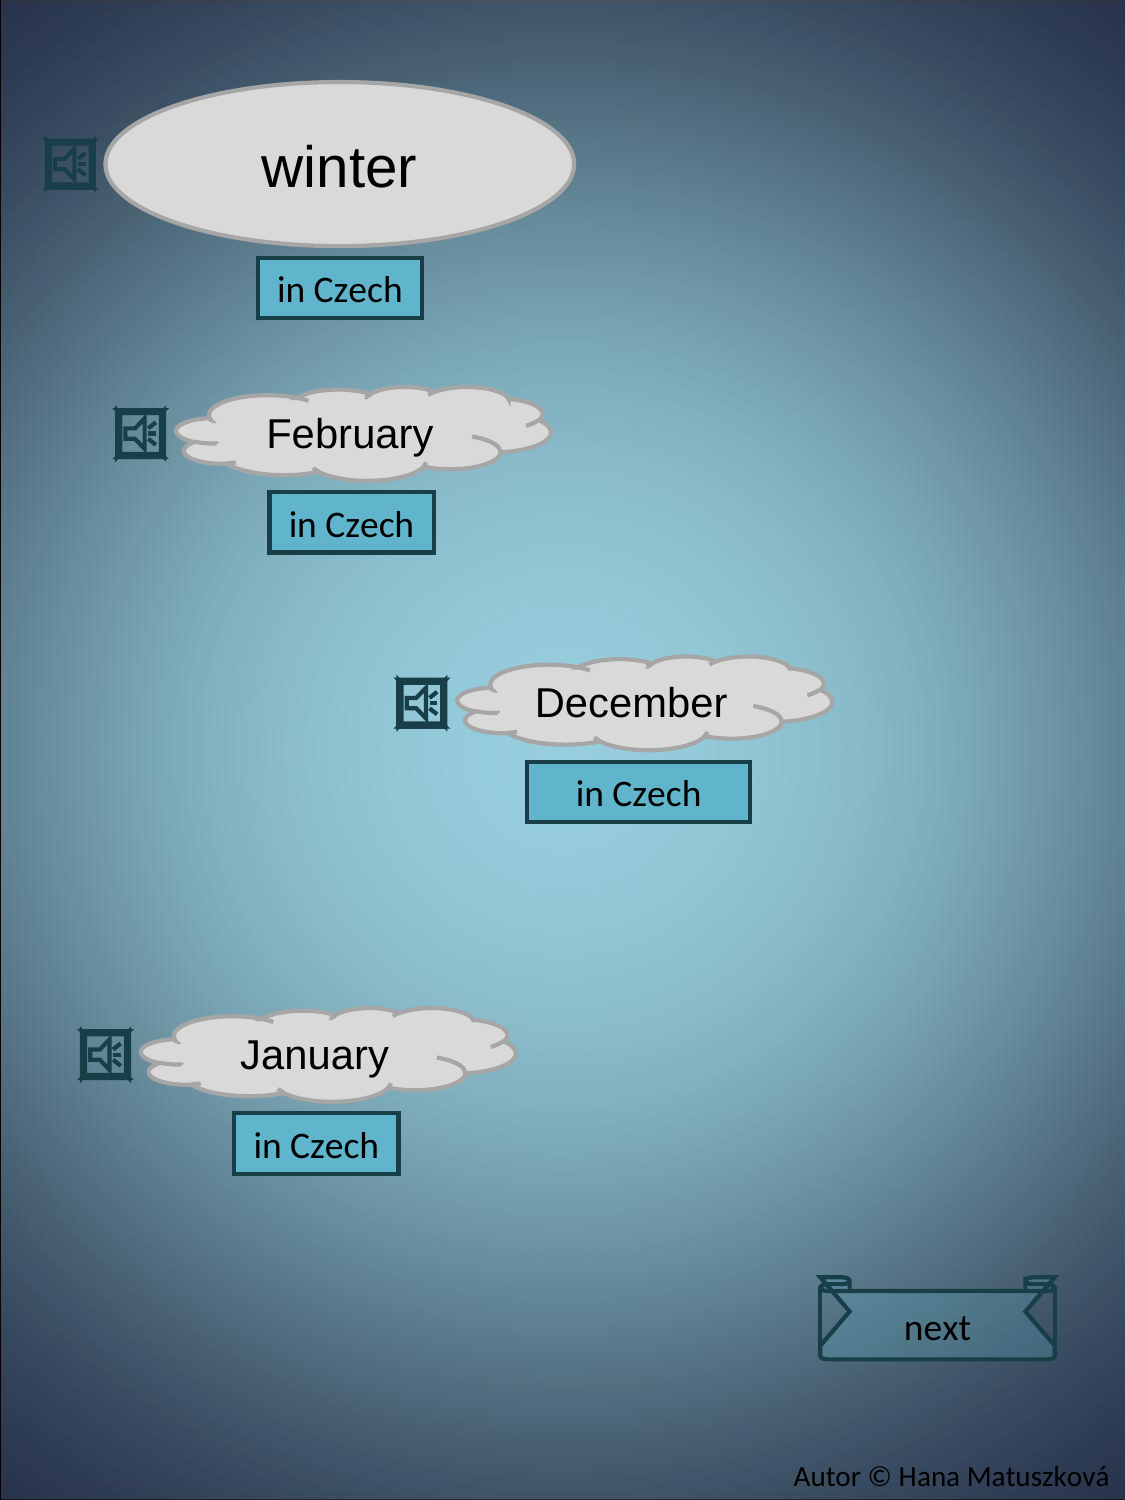

winter
zima
in Czech
February
únor
in Czech
December
prosinec
in Czech
January
leden
in Czech
next
Autor © Hana Matuszková